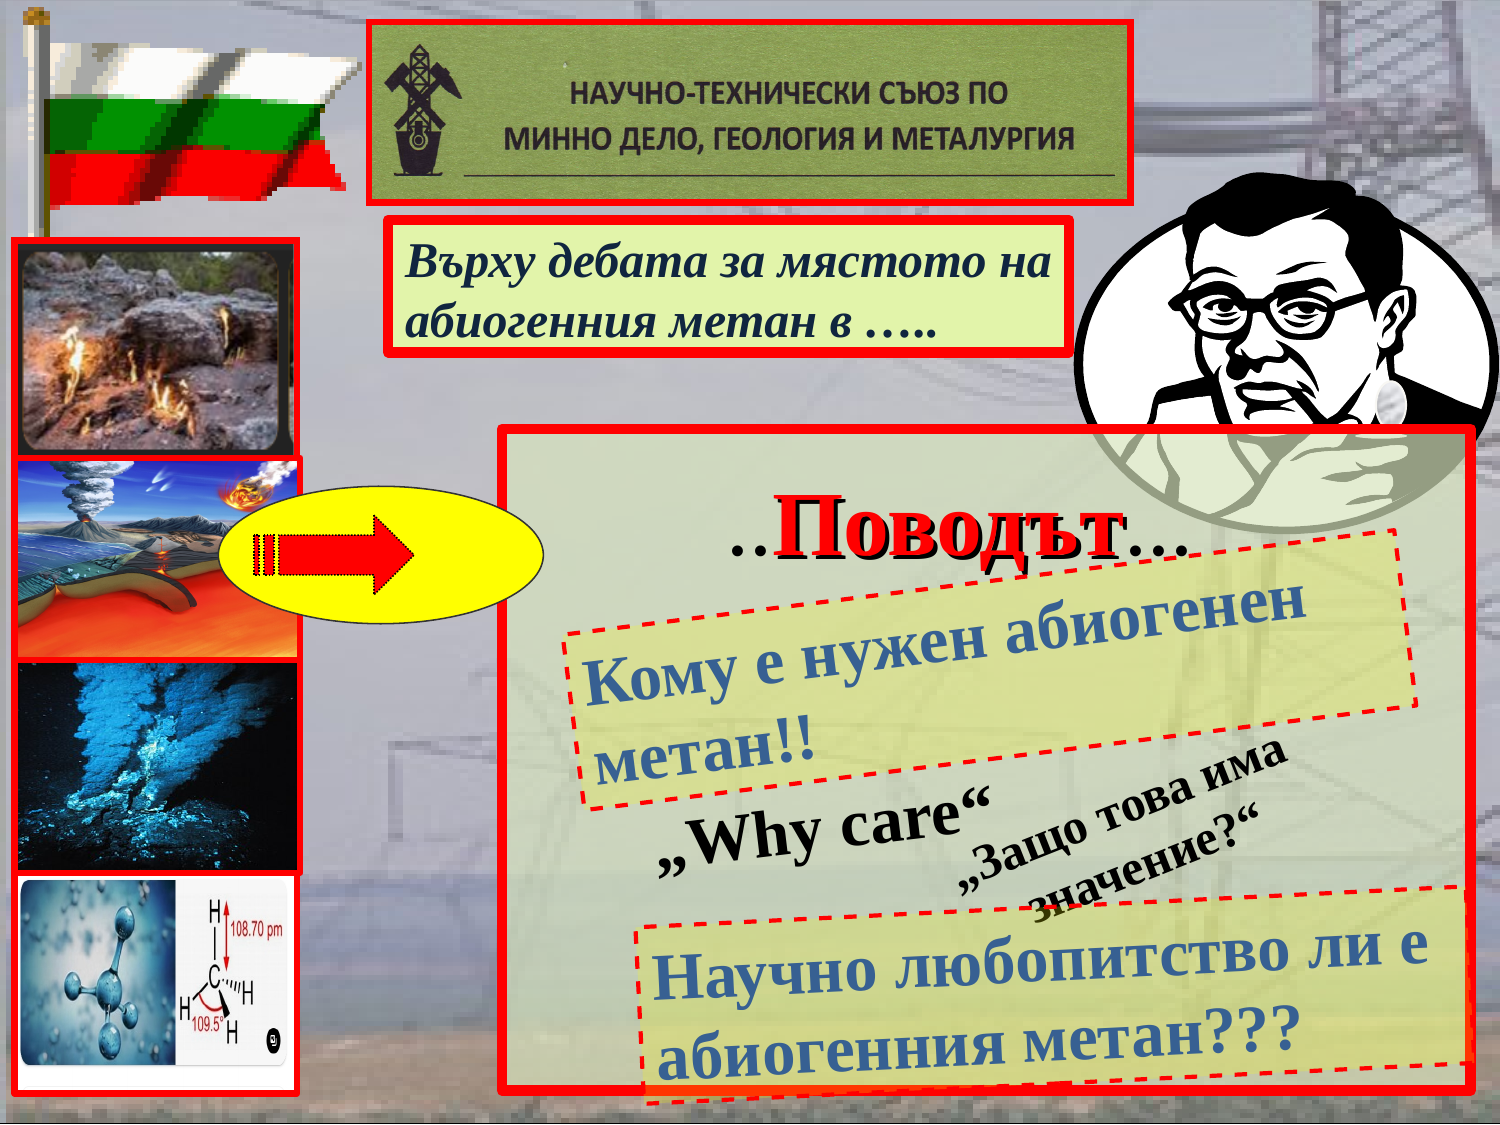

Върху дебата за мястото на абиогенния метан в …..
..Поводът...
Кому е нужен абиогенен метан!!
„Защо това има
значение?“
„Why care“
Научно любопитство ли е
абиогенния метан???